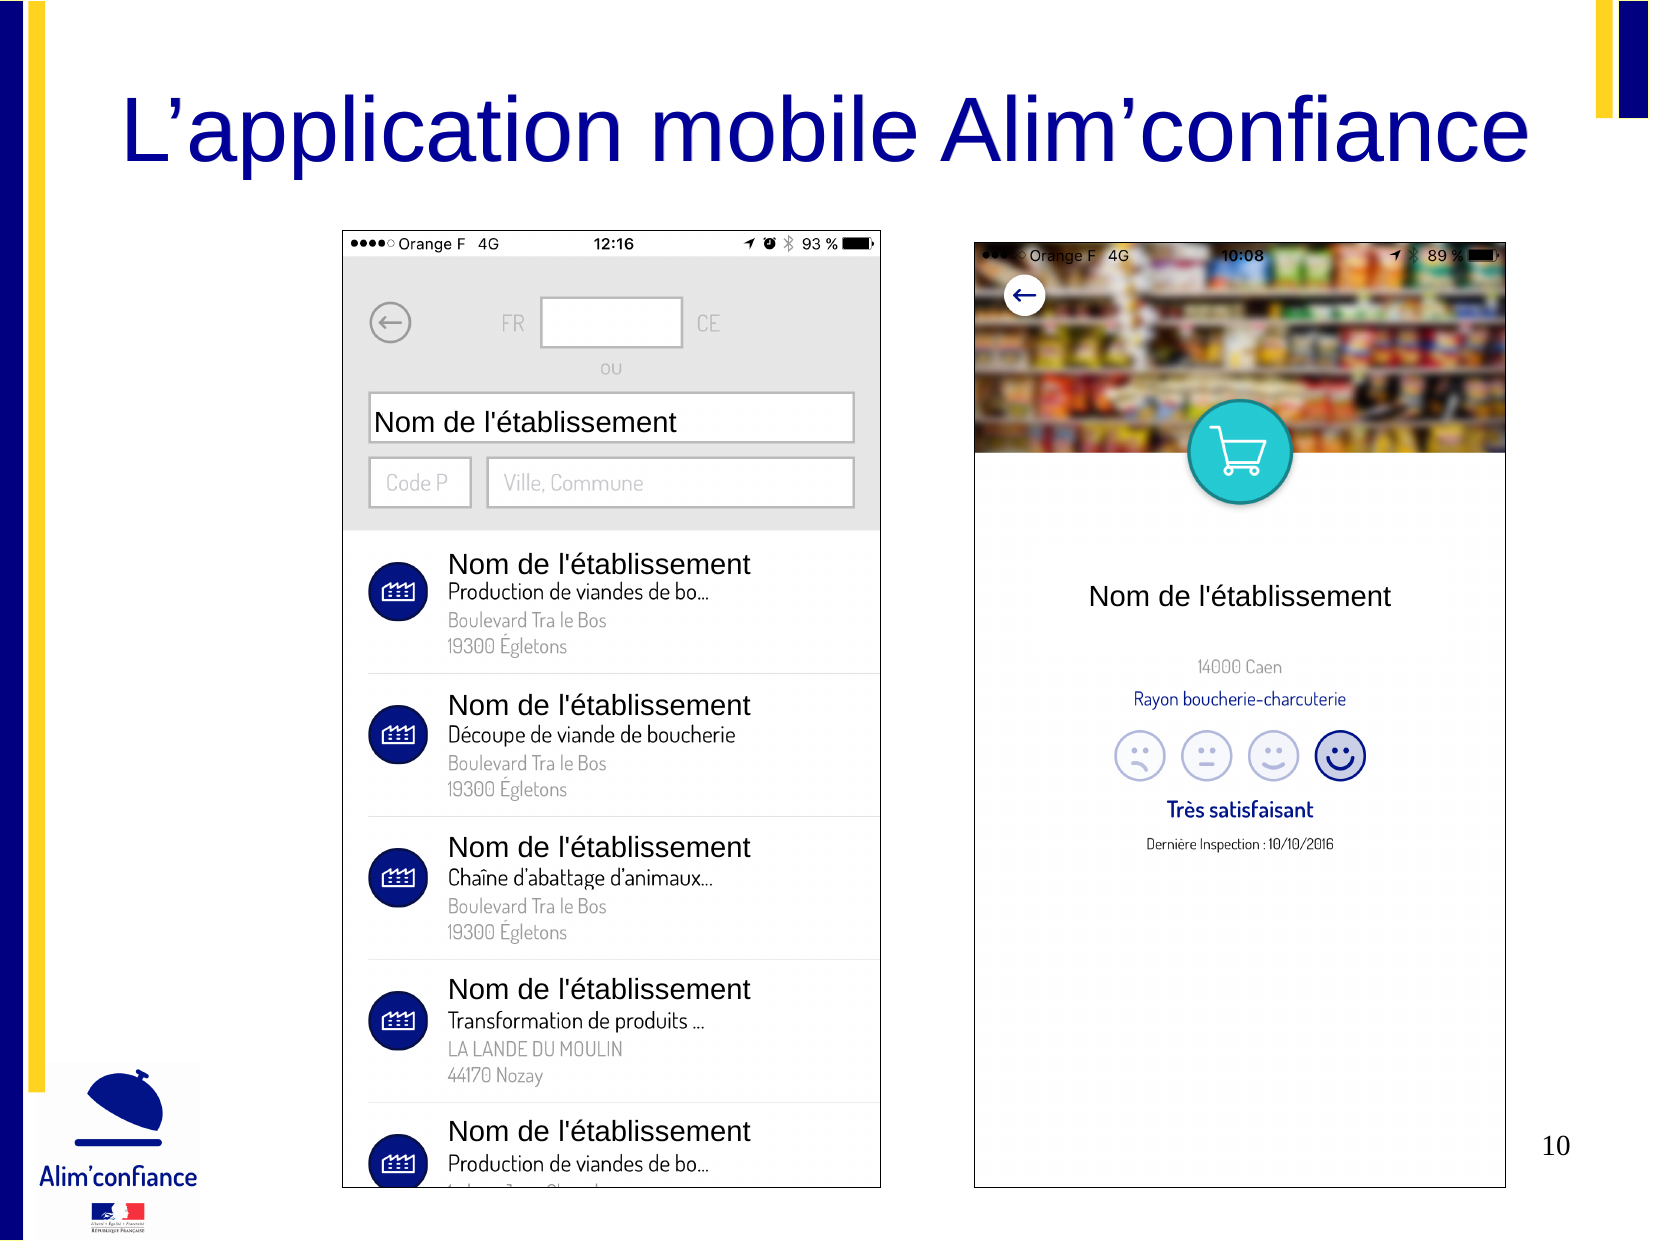

# L’application mobile Alim’confiance
Nom de l'établissement
Nom de l'établissement
Nom de l'établissement
Nom de l'établissement
Nom de l'établissement
Nom de l'établissement
Nom de l'établissement
10